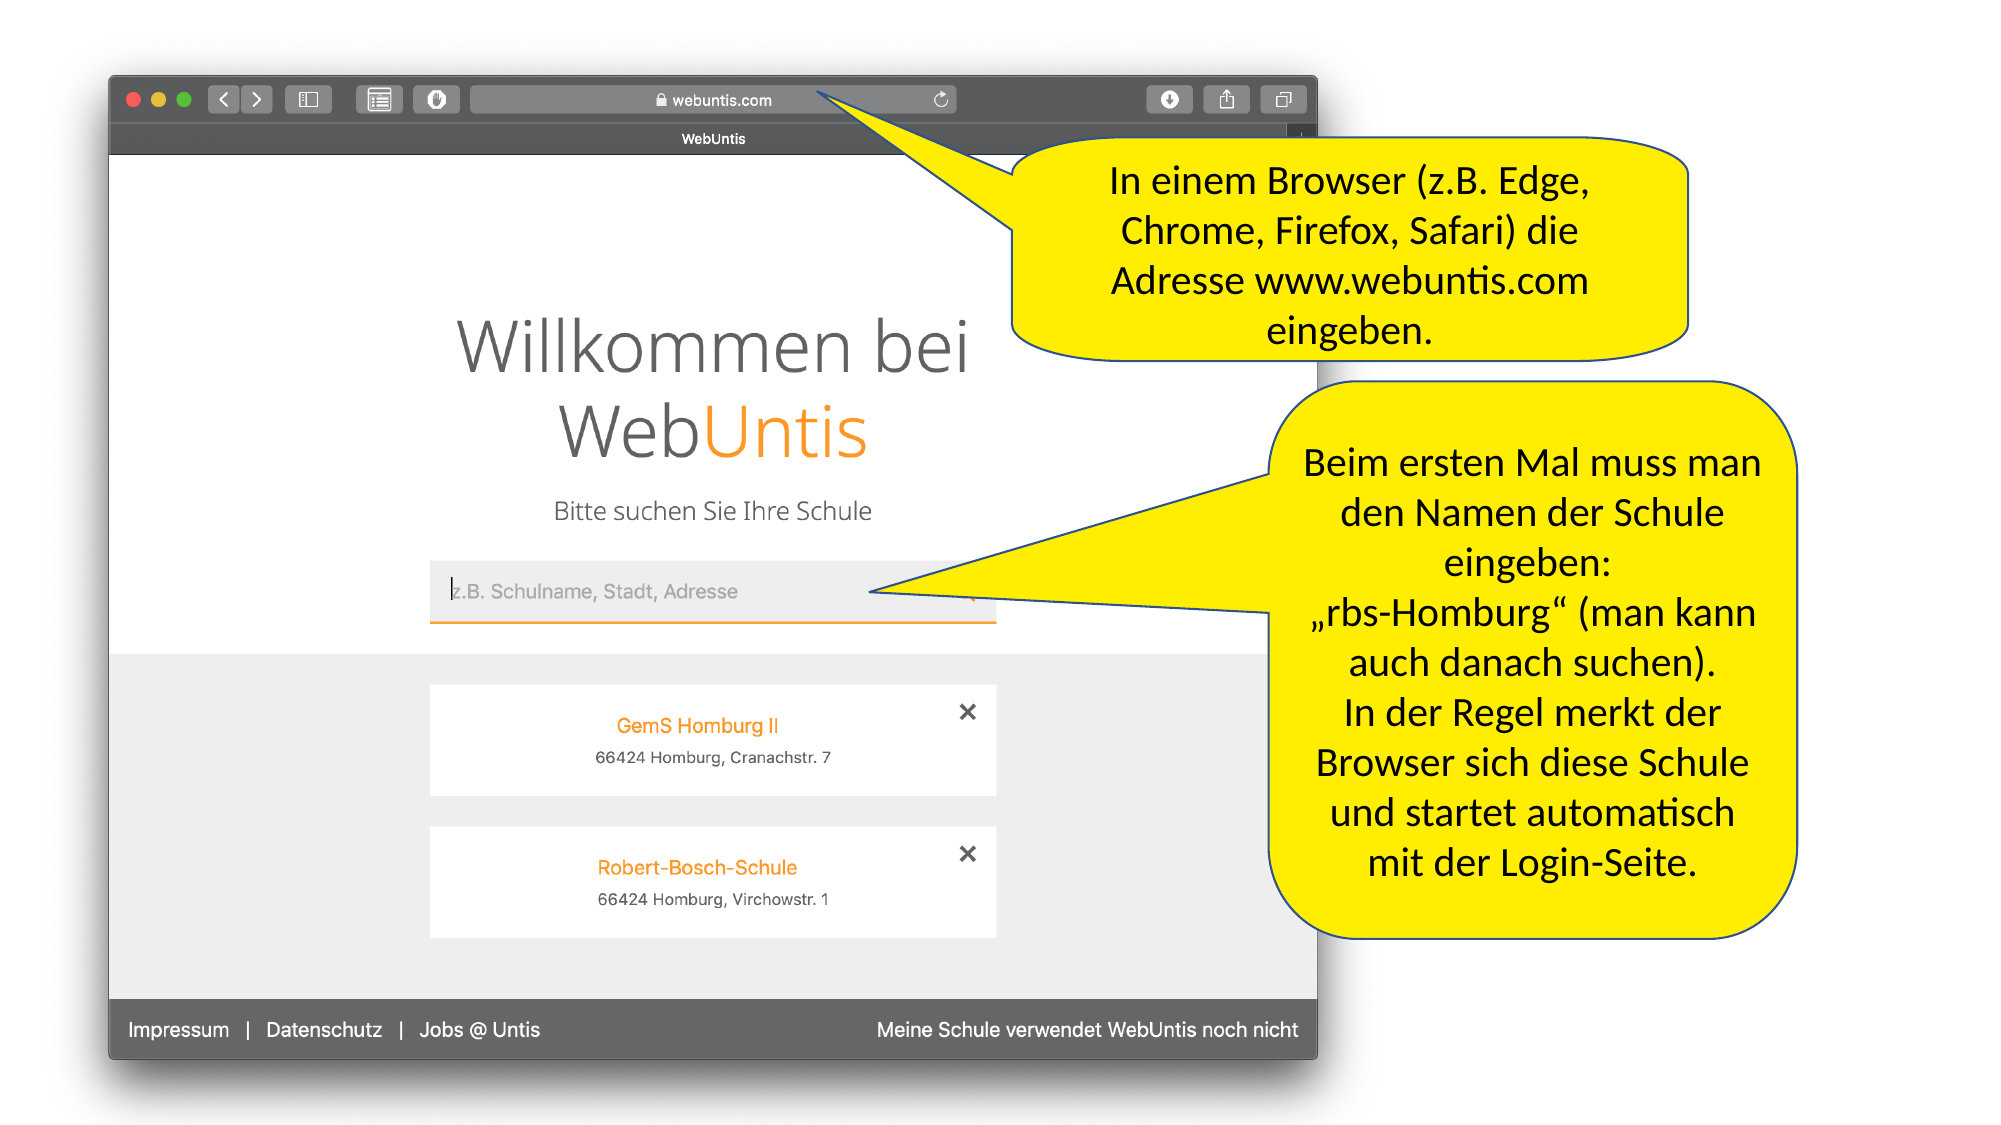

In einem Browser (z.B. Edge, Chrome, Firefox, Safari) die Adresse www.webuntis.com eingeben.
Beim ersten Mal muss man den Namen der Schule eingeben:
„rbs-Homburg“ (man kann auch danach suchen).
In der Regel merkt der Browser sich diese Schule und startet automatisch mit der Login-Seite.